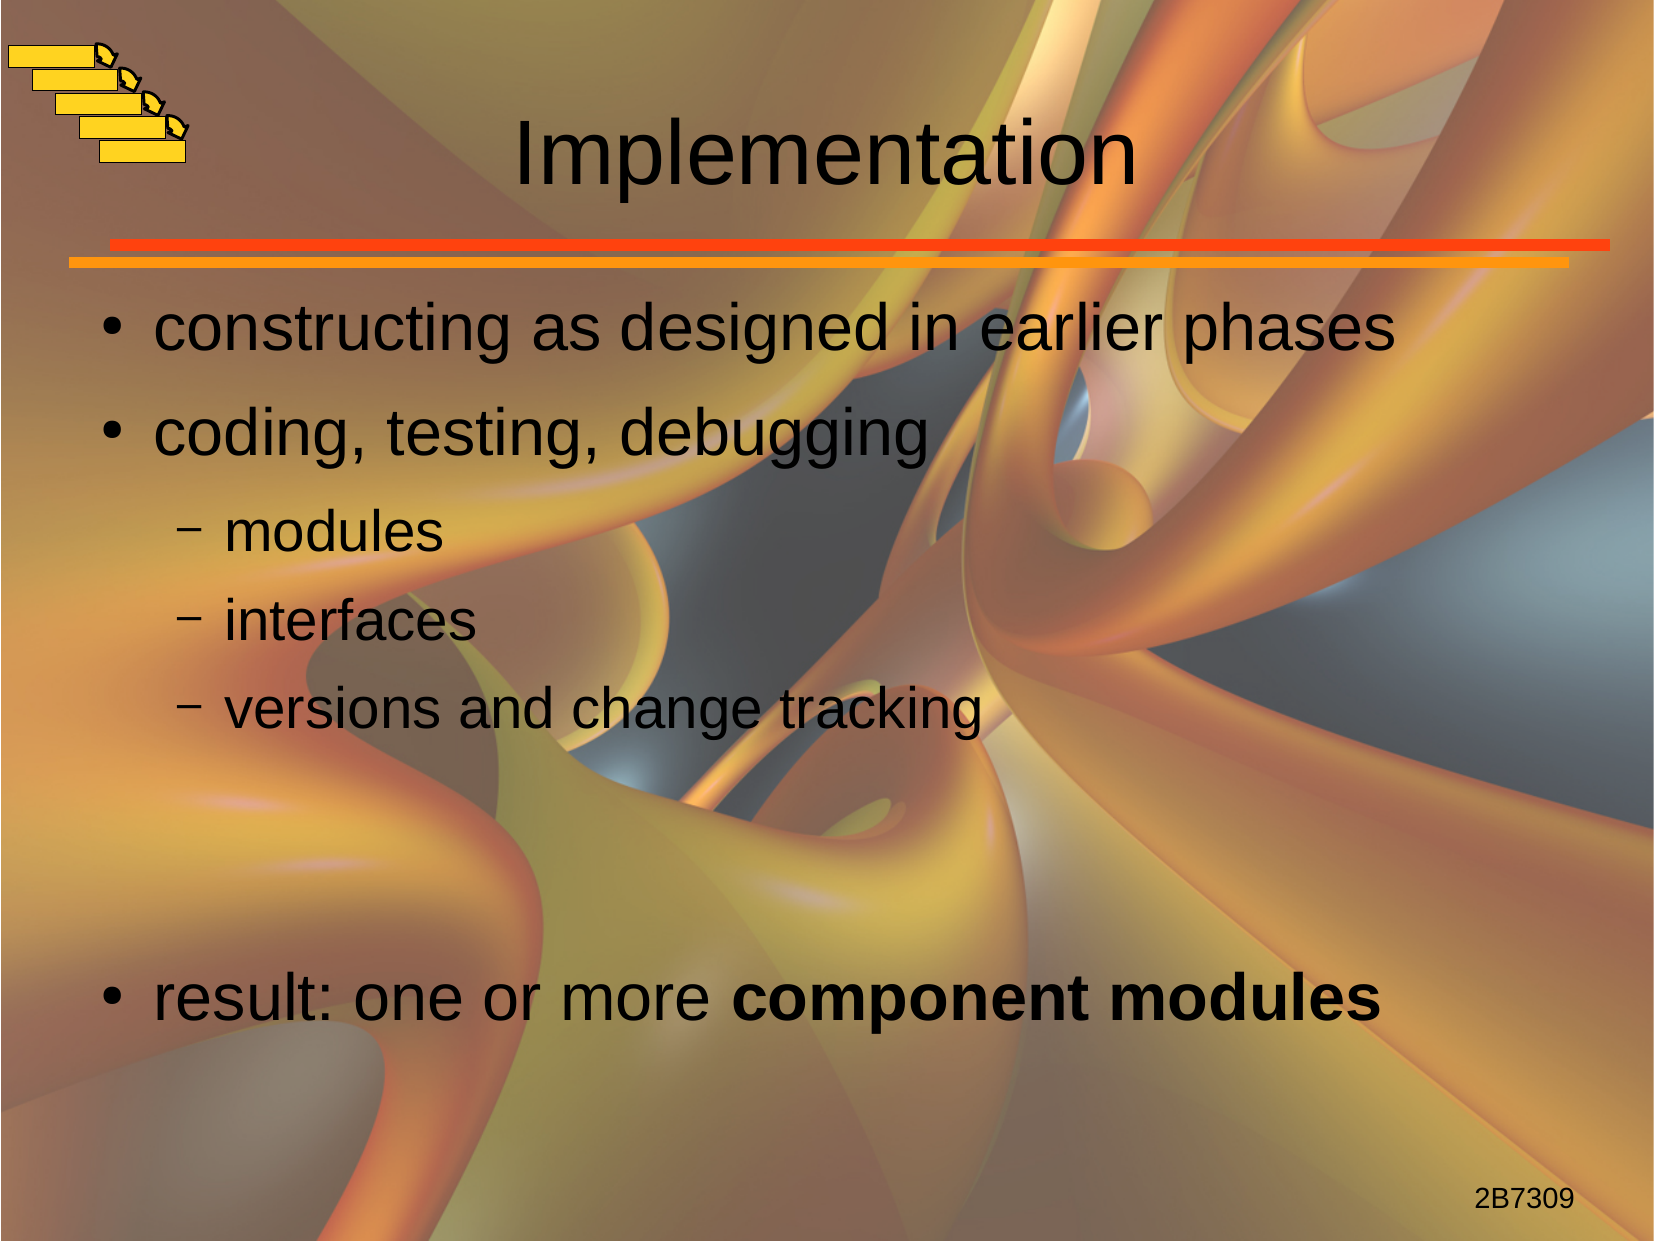

# Implementation
constructing as designed in earlier phases
coding, testing, debugging
modules
interfaces
versions and change tracking
result: one or more component modules